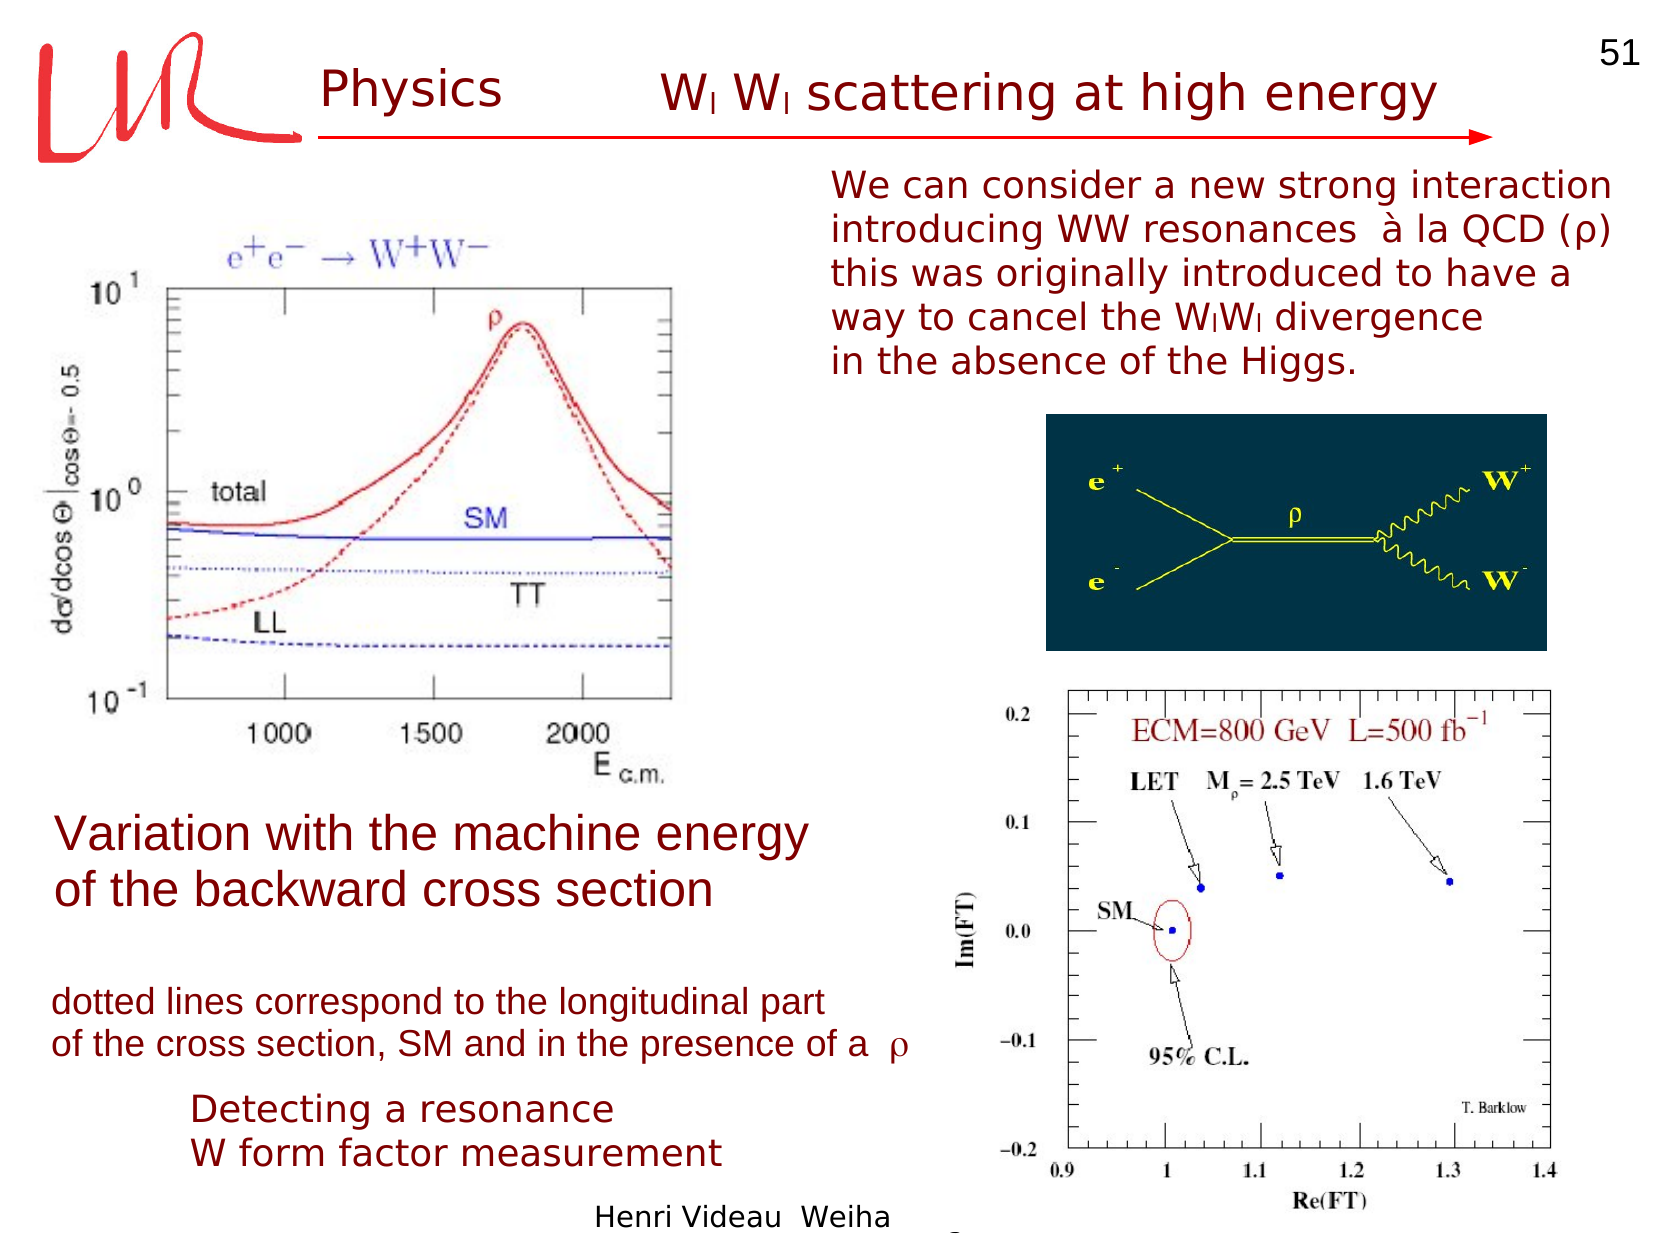

Wl Wl scattering at high energy
We can consider a new strong interaction
introducing WW resonances à la QCD (ρ)
this was originally introduced to have a
way to cancel the WlWl divergence
in the absence of the Higgs.
Variation with the machine energy
of the backward cross section
dotted lines correspond to the longitudinal part
of the cross section, SM and in the presence of a
Detecting a resonance
W form factor measurement